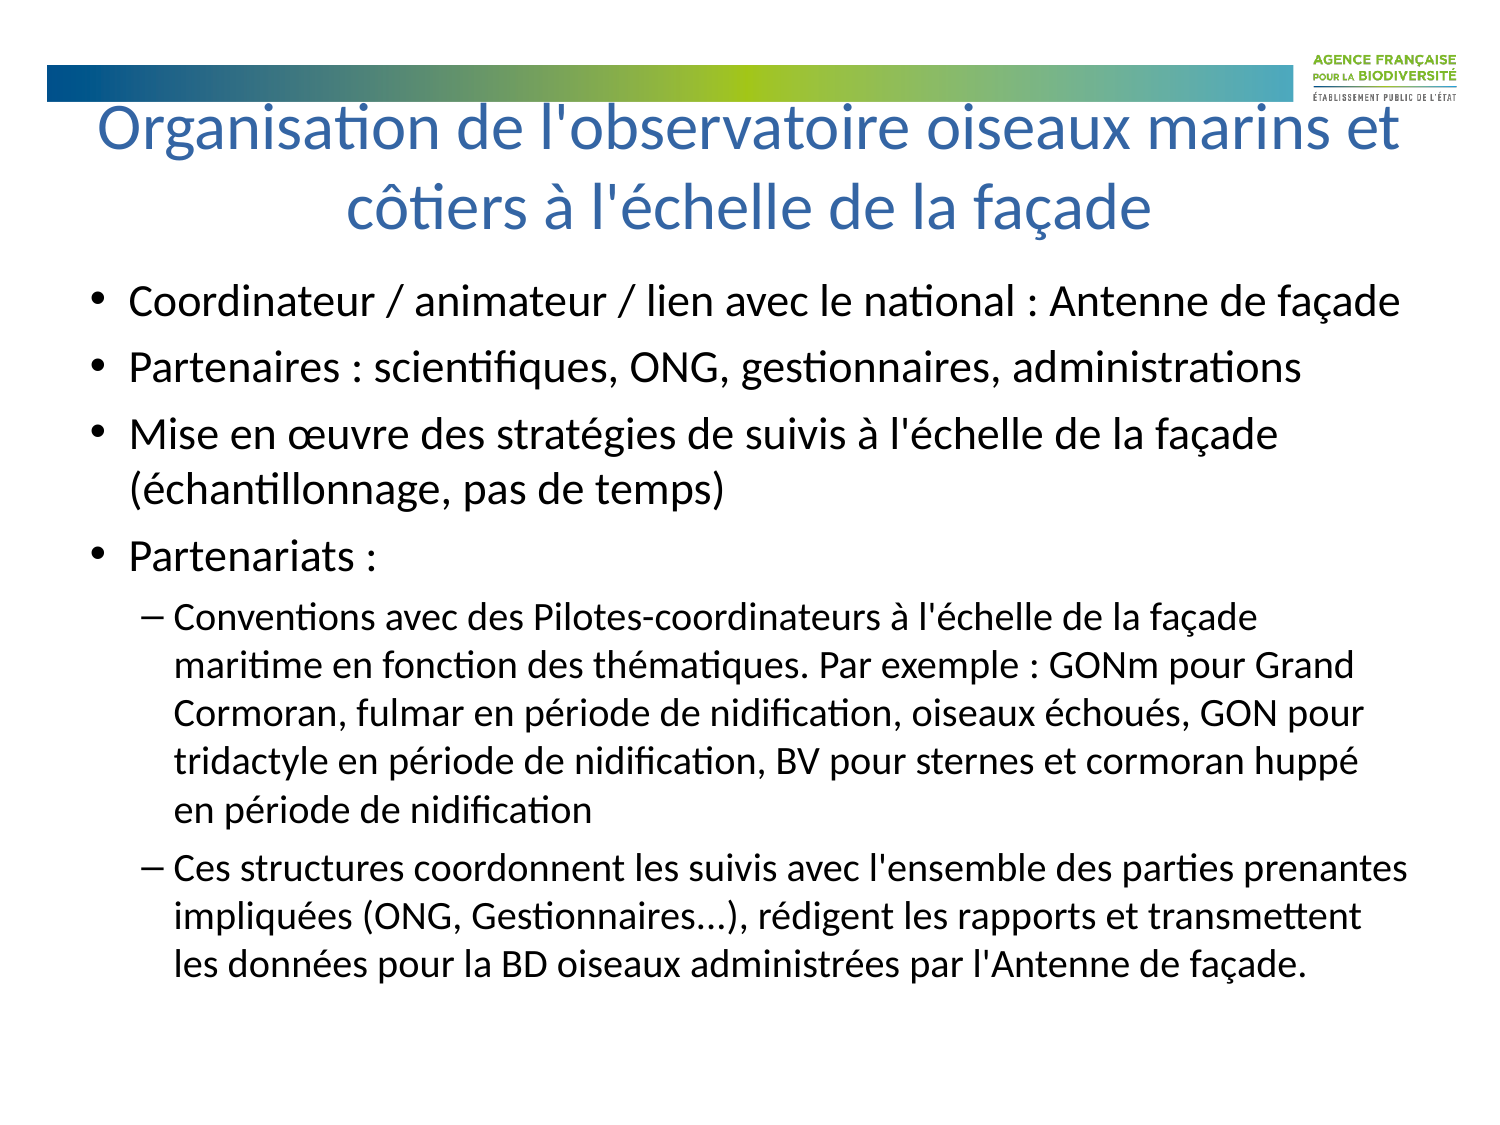

# Organisation de l'observatoire oiseaux marins et côtiers à l'échelle de la façade
Coordinateur / animateur / lien avec le national : Antenne de façade
Partenaires : scientifiques, ONG, gestionnaires, administrations
Mise en œuvre des stratégies de suivis à l'échelle de la façade (échantillonnage, pas de temps)
Partenariats :
Conventions avec des Pilotes-coordinateurs à l'échelle de la façade maritime en fonction des thématiques. Par exemple : GONm pour Grand Cormoran, fulmar en période de nidification, oiseaux échoués, GON pour tridactyle en période de nidification, BV pour sternes et cormoran huppé en période de nidification
Ces structures coordonnent les suivis avec l'ensemble des parties prenantes impliquées (ONG, Gestionnaires...), rédigent les rapports et transmettent les données pour la BD oiseaux administrées par l'Antenne de façade.